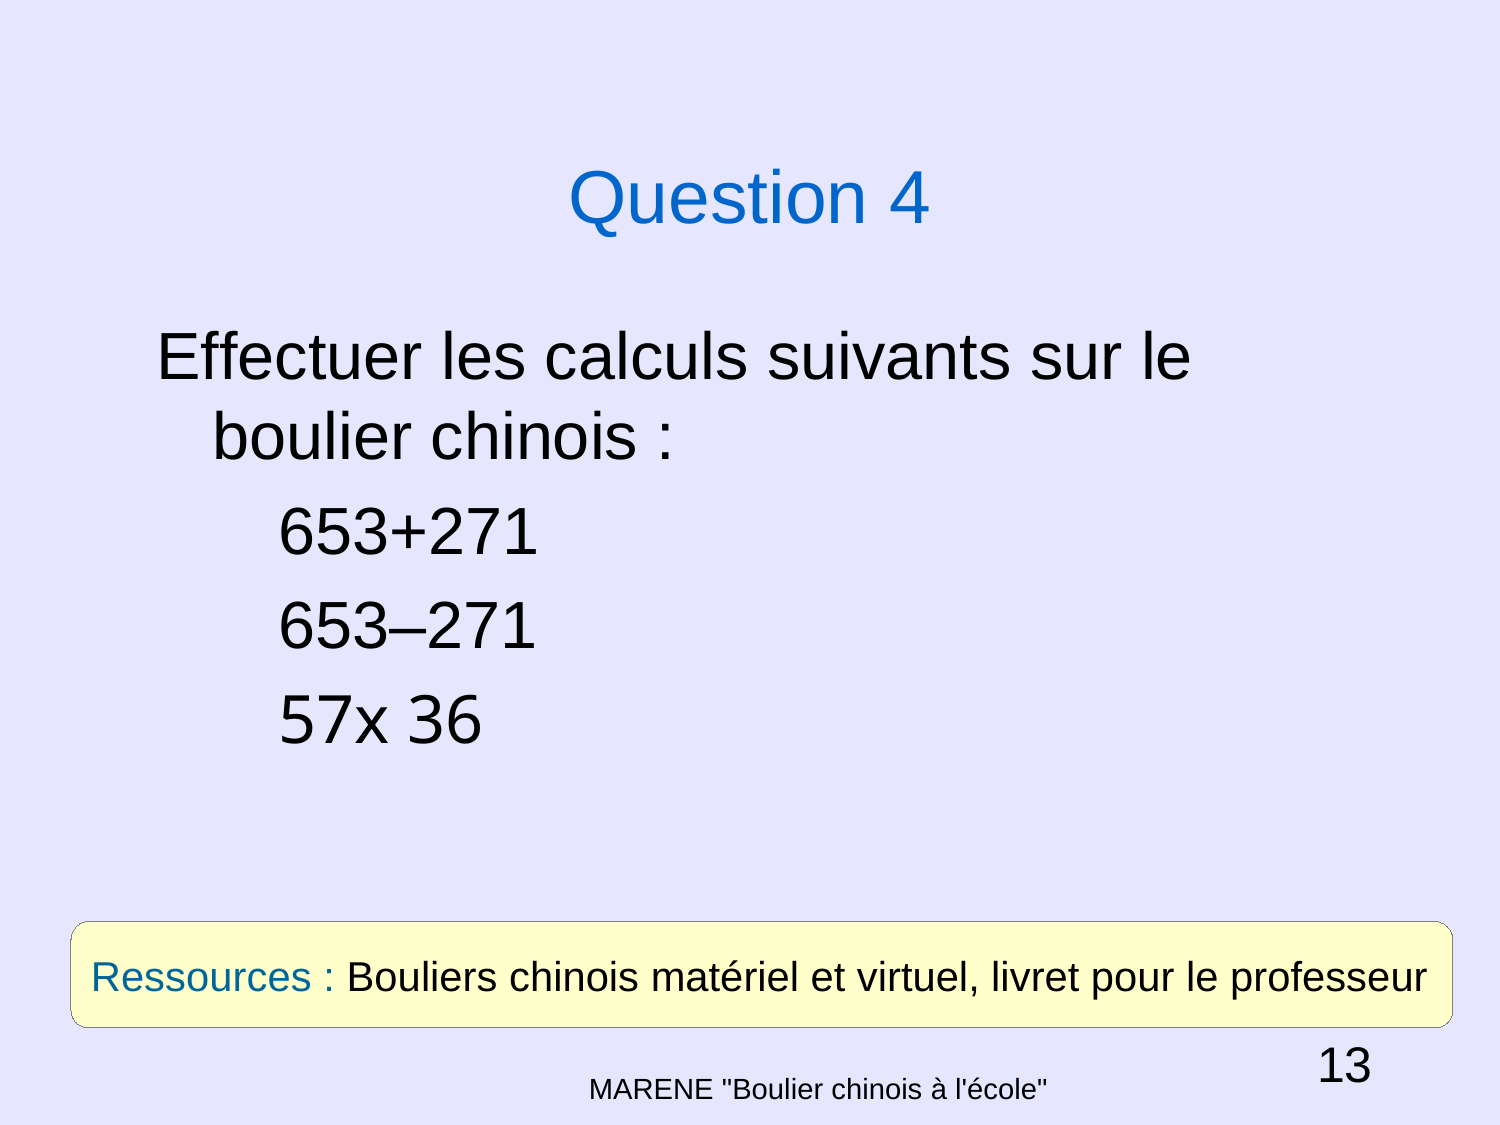

# Question 4
Effectuer les calculs suivants sur le boulier chinois :
653+271
653–271
57x 36
Ressources : Bouliers chinois matériel et virtuel, livret pour le professeur
13